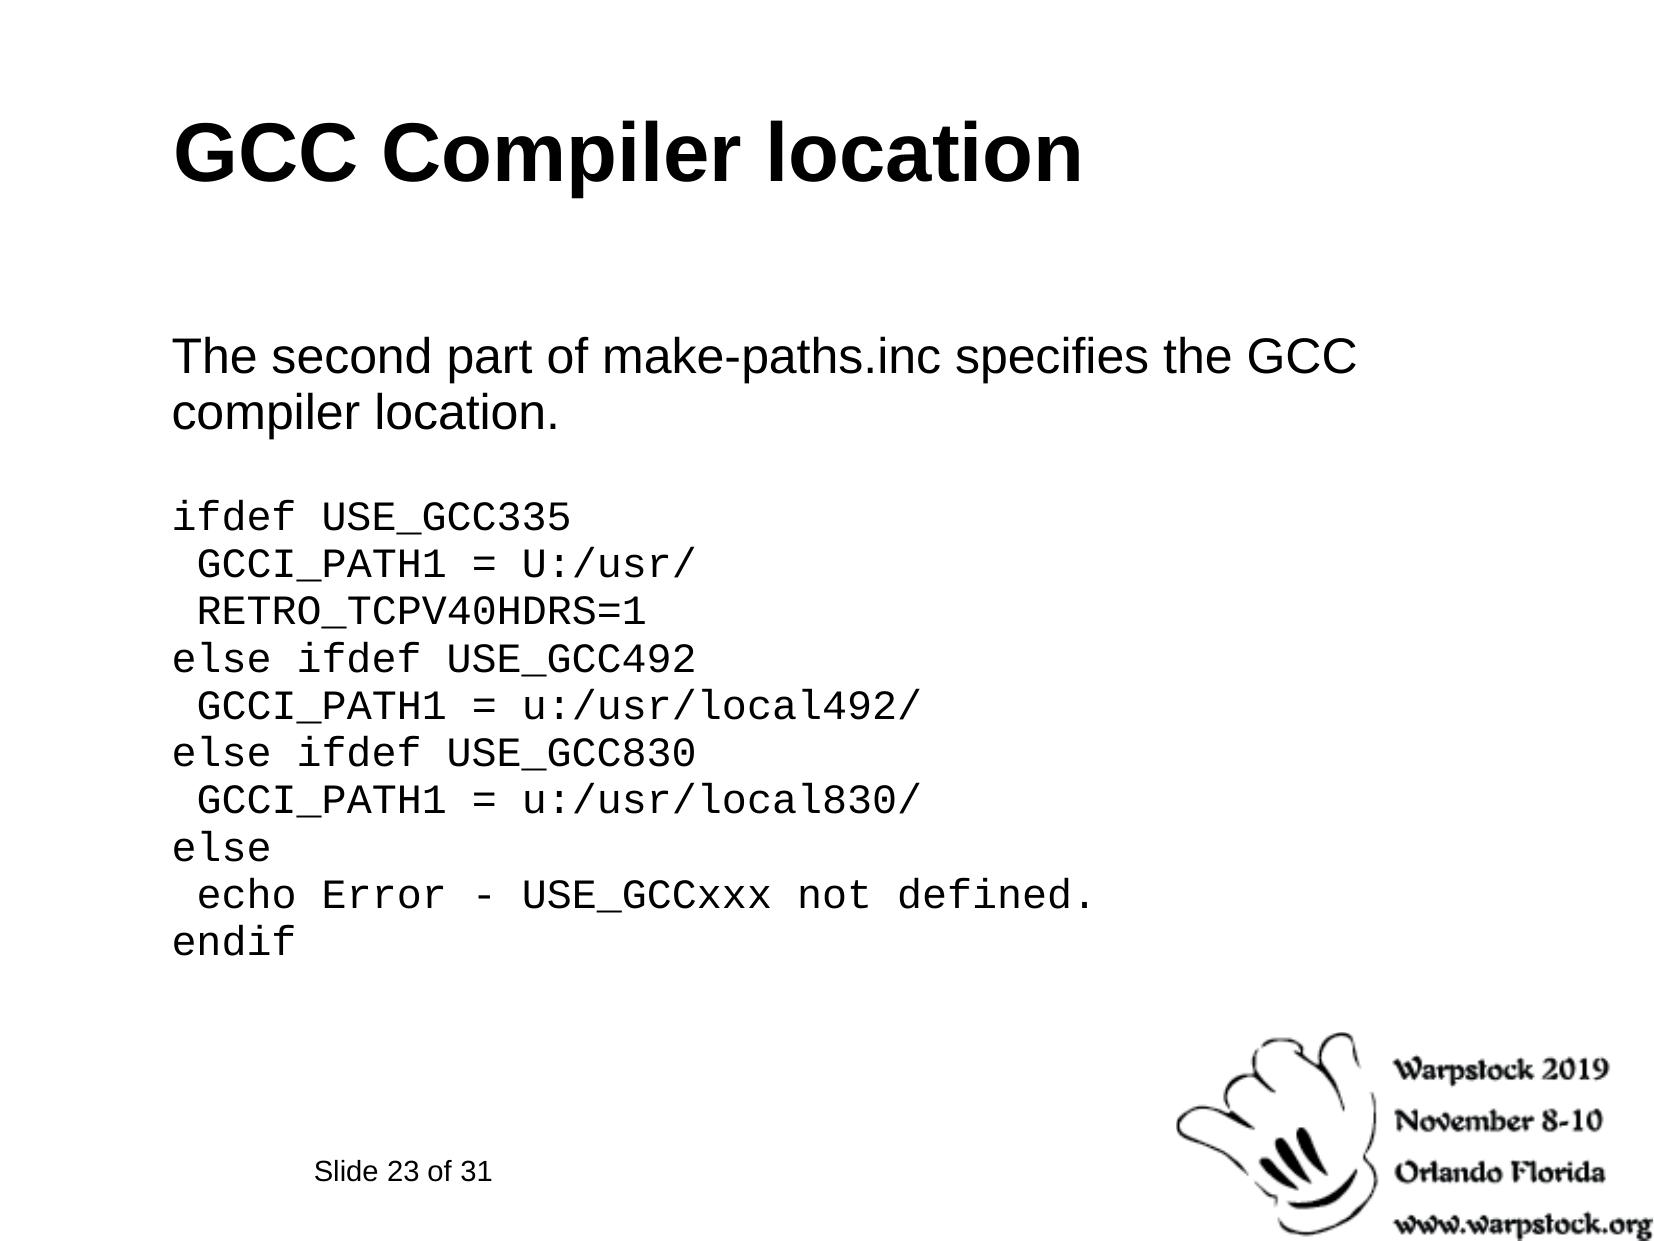

# GCC Compiler location
The second part of make-paths.inc specifies the GCC compiler location.
ifdef USE_GCC335
 GCCI_PATH1 = U:/usr/
 RETRO_TCPV40HDRS=1
else ifdef USE_GCC492
 GCCI_PATH1 = u:/usr/local492/
else ifdef USE_GCC830
 GCCI_PATH1 = u:/usr/local830/
else
 echo Error - USE_GCCxxx not defined.
endif